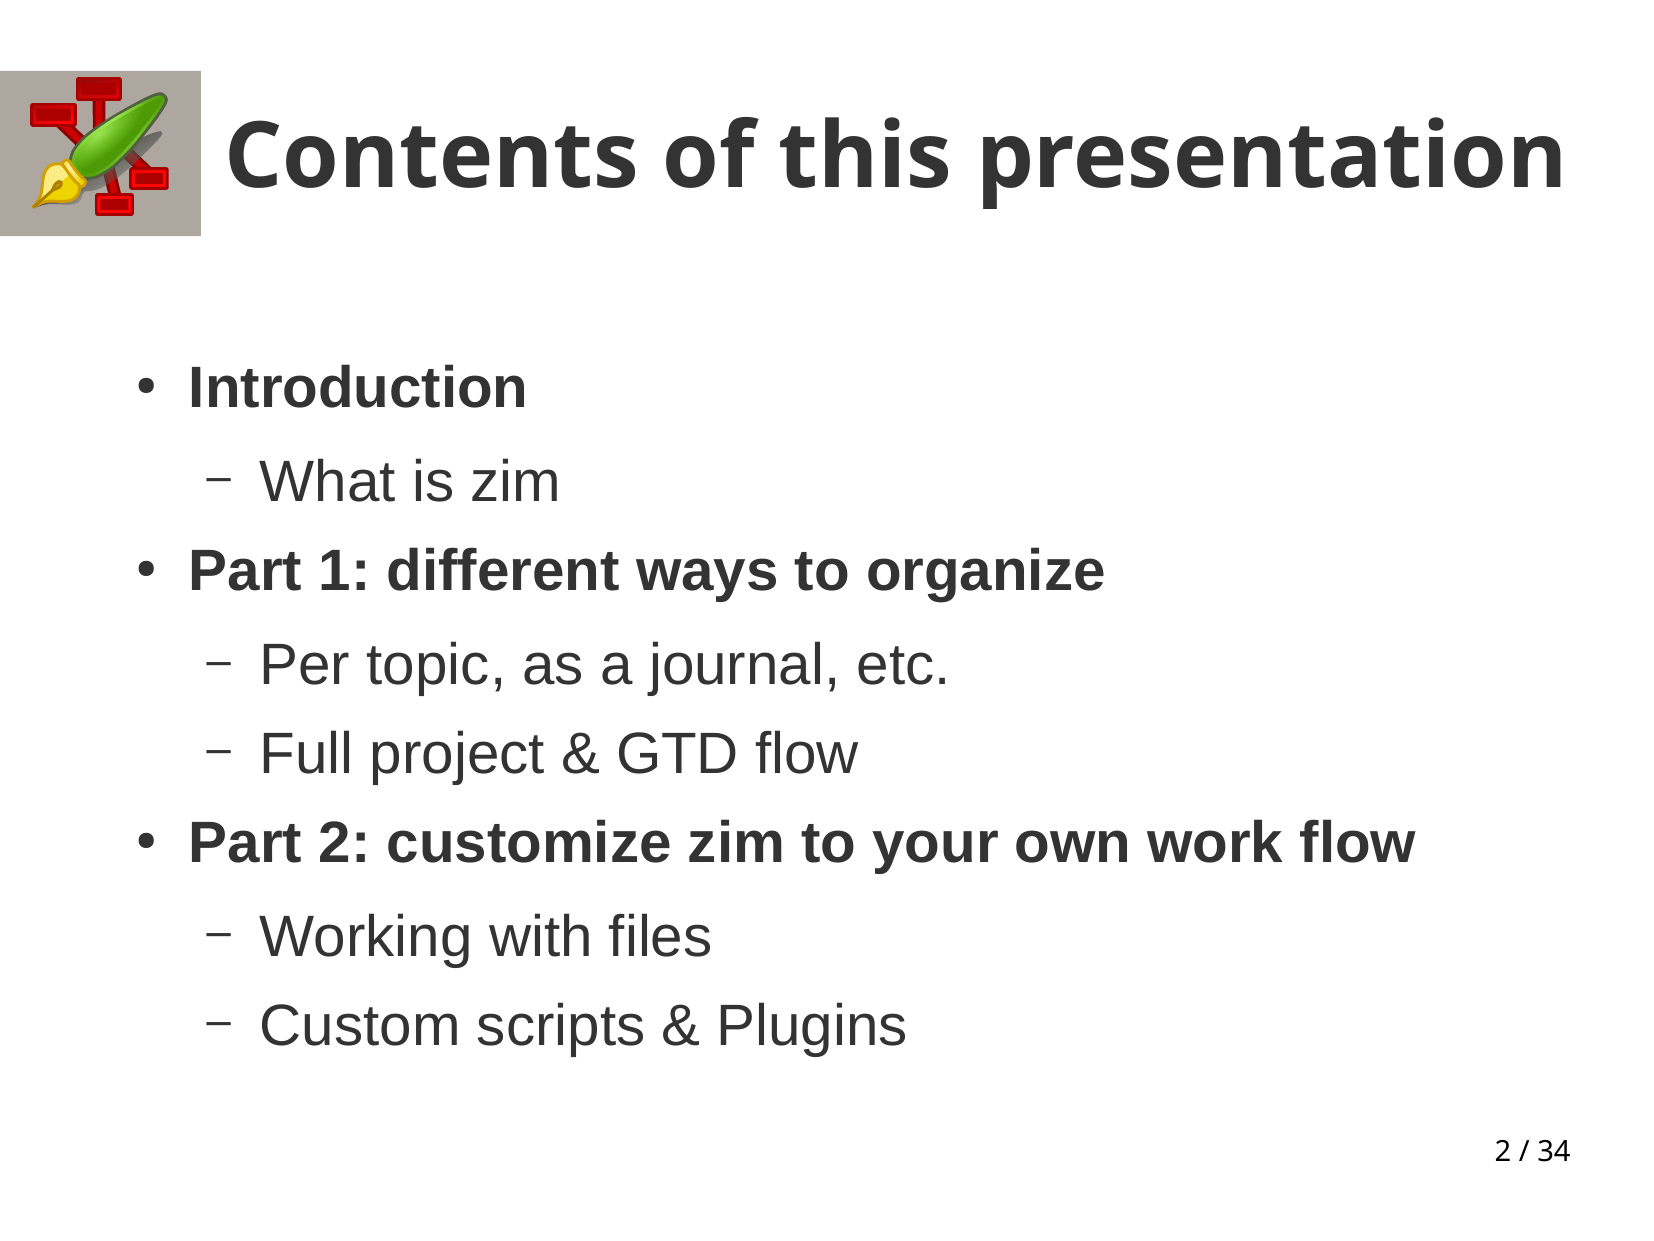

# Contents of this presentation
Introduction
What is zim
Part 1: different ways to organize
Per topic, as a journal, etc.
Full project & GTD flow
Part 2: customize zim to your own work flow
Working with files
Custom scripts & Plugins
2